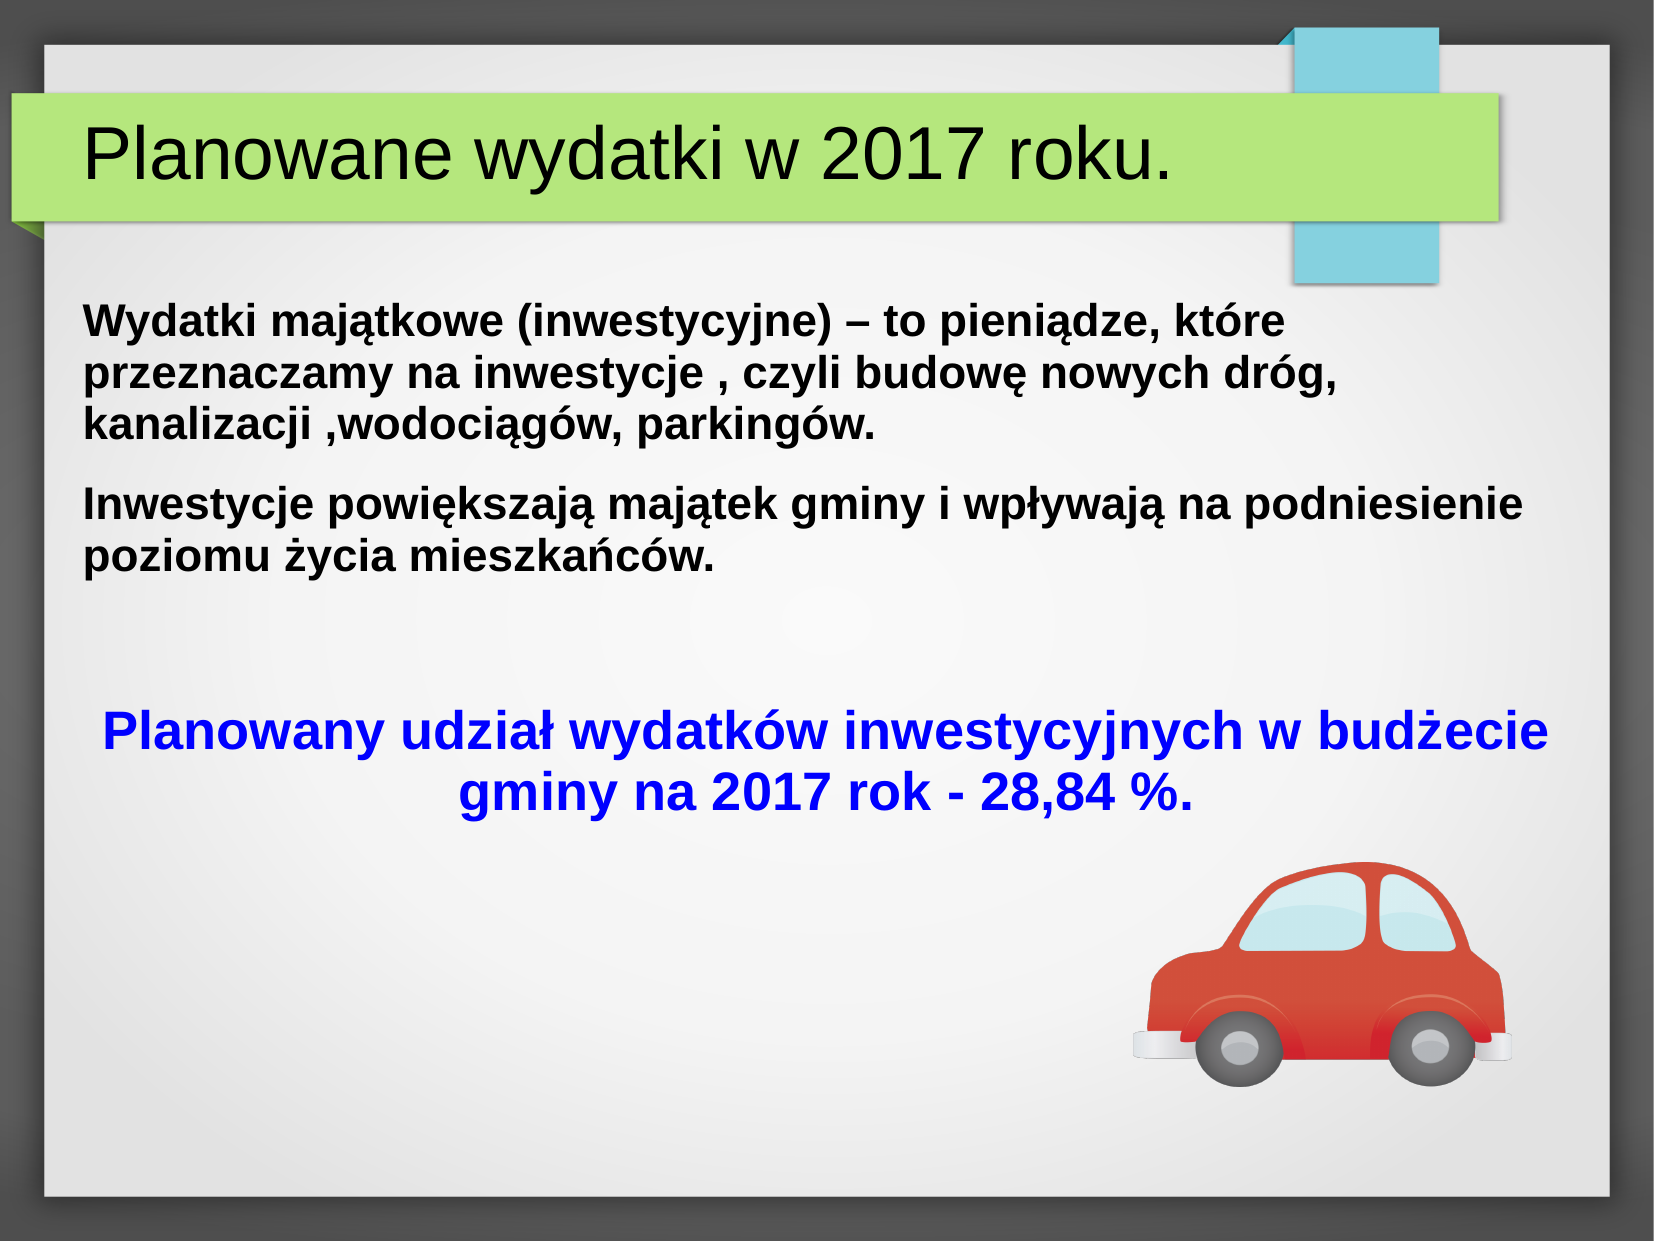

# Planowane wydatki w 2017 roku.
Wydatki majątkowe (inwestycyjne) – to pieniądze, które przeznaczamy na inwestycje , czyli budowę nowych dróg, kanalizacji ,wodociągów, parkingów.
Inwestycje powiększają majątek gminy i wpływają na podniesienie poziomu życia mieszkańców.
Planowany udział wydatków inwestycyjnych w budżecie gminy na 2017 rok - 28,84 %.